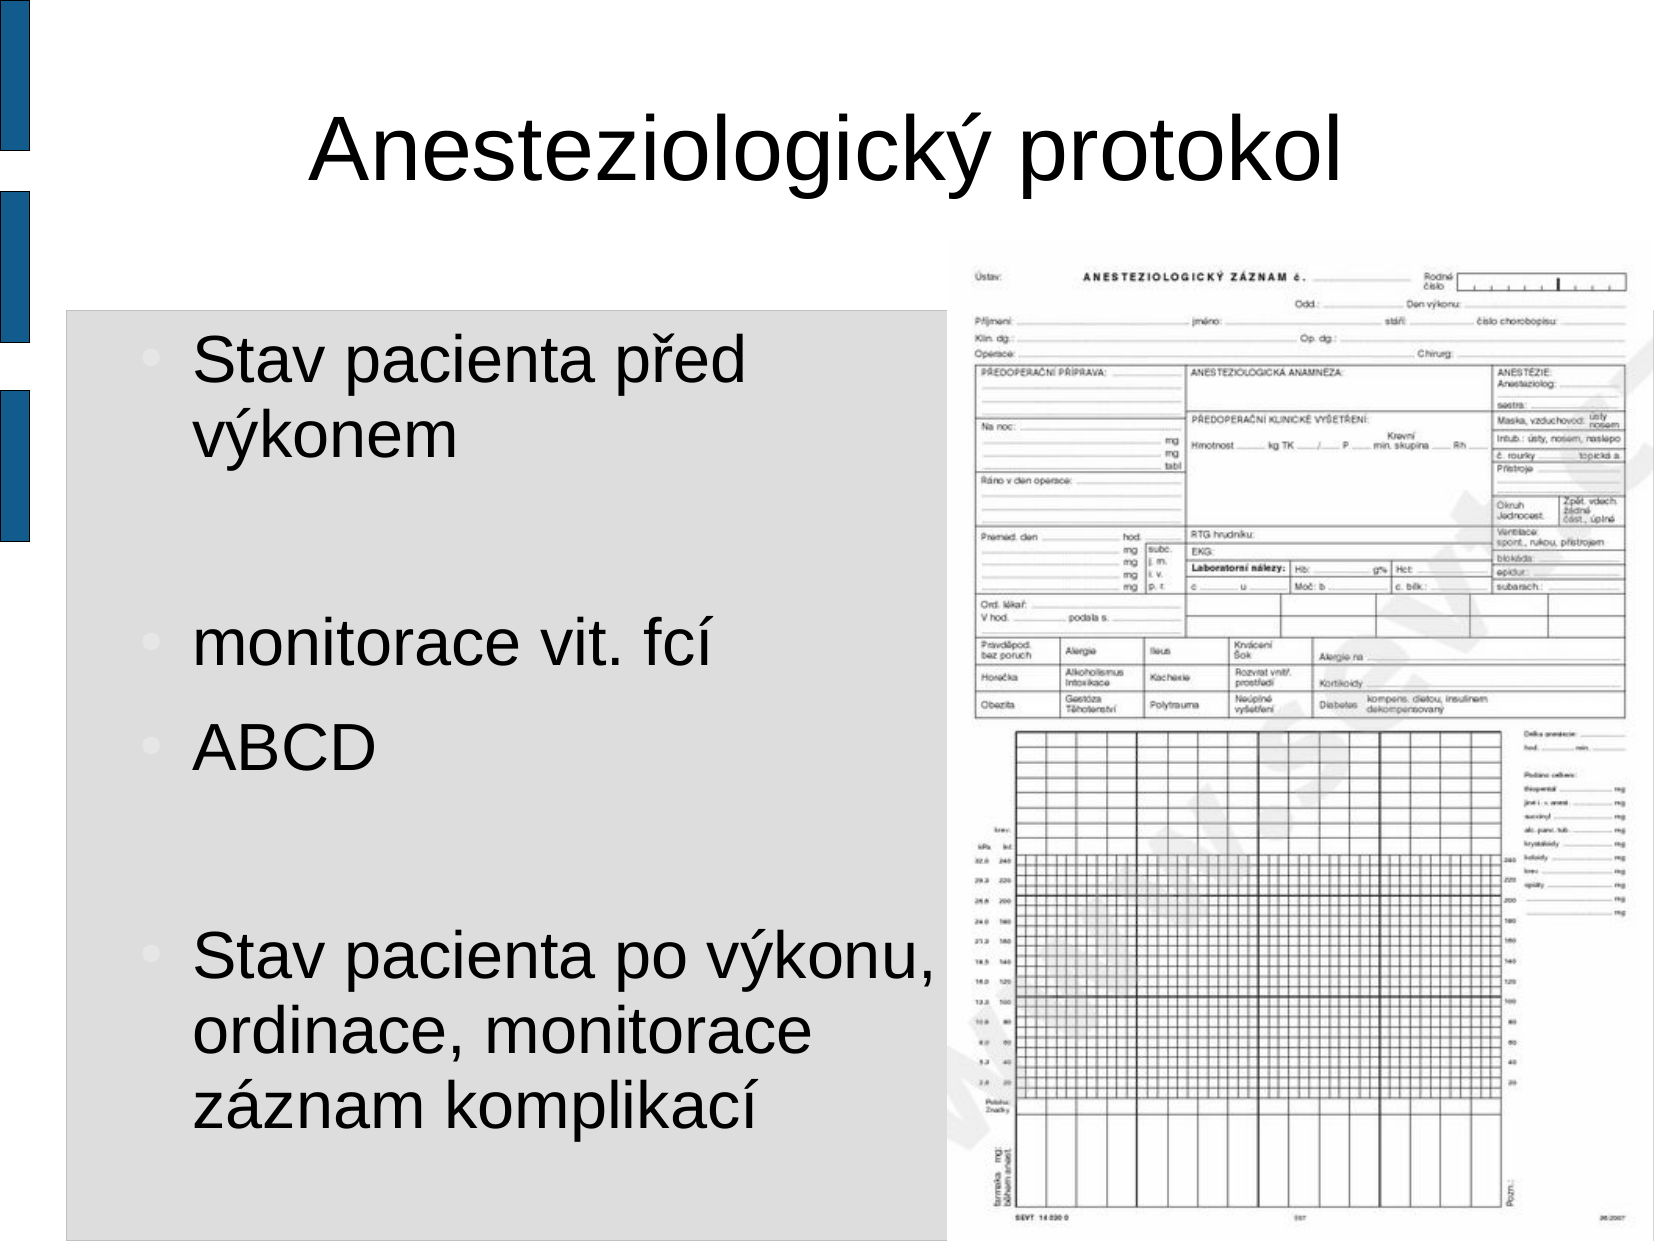

# Anesteziologický protokol
Stav pacienta před výkonem
monitorace vit. fcí
ABCD
Stav pacienta po výkonu,
ordinace, monitorace
záznam komplikací